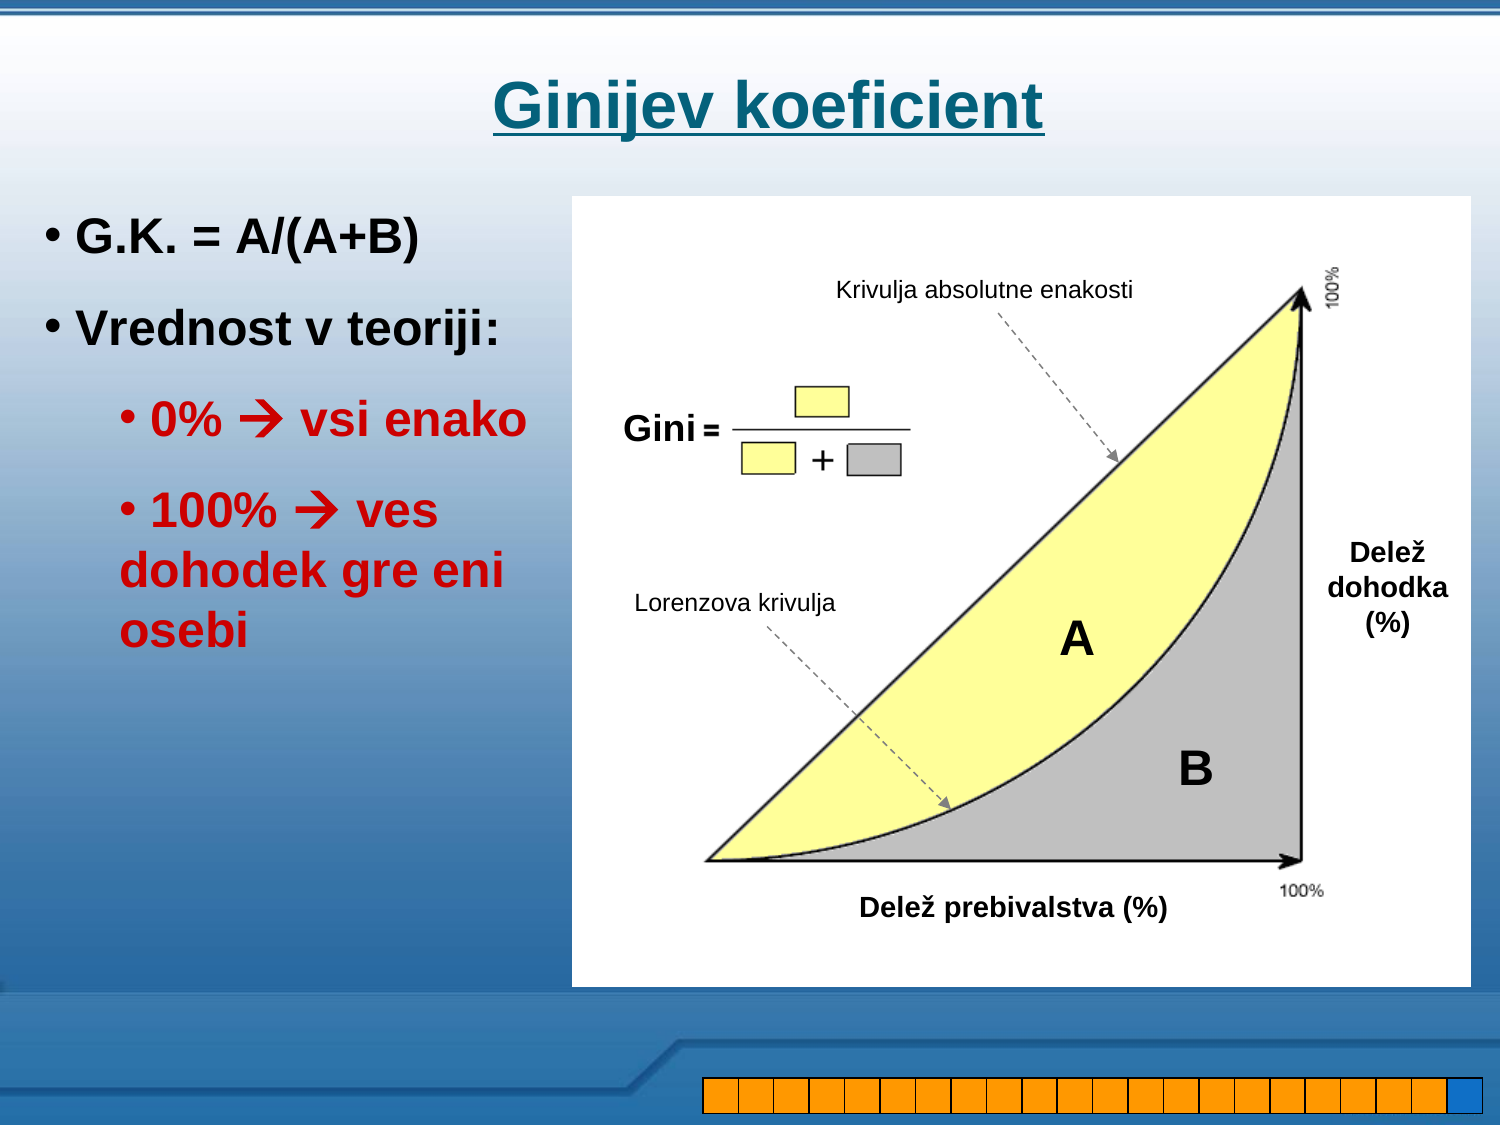

Ginijev koeficient
 G.K. = A/(A+B)
 Vrednost v teoriji:
 0%  vsi enako
 100%  ves dohodek gre eni osebi
Krivulja absolutne enakosti
Gini
Delež
dohodka
(%)
 Lorenzova krivulja
Delež prebivalstva (%)
A
B